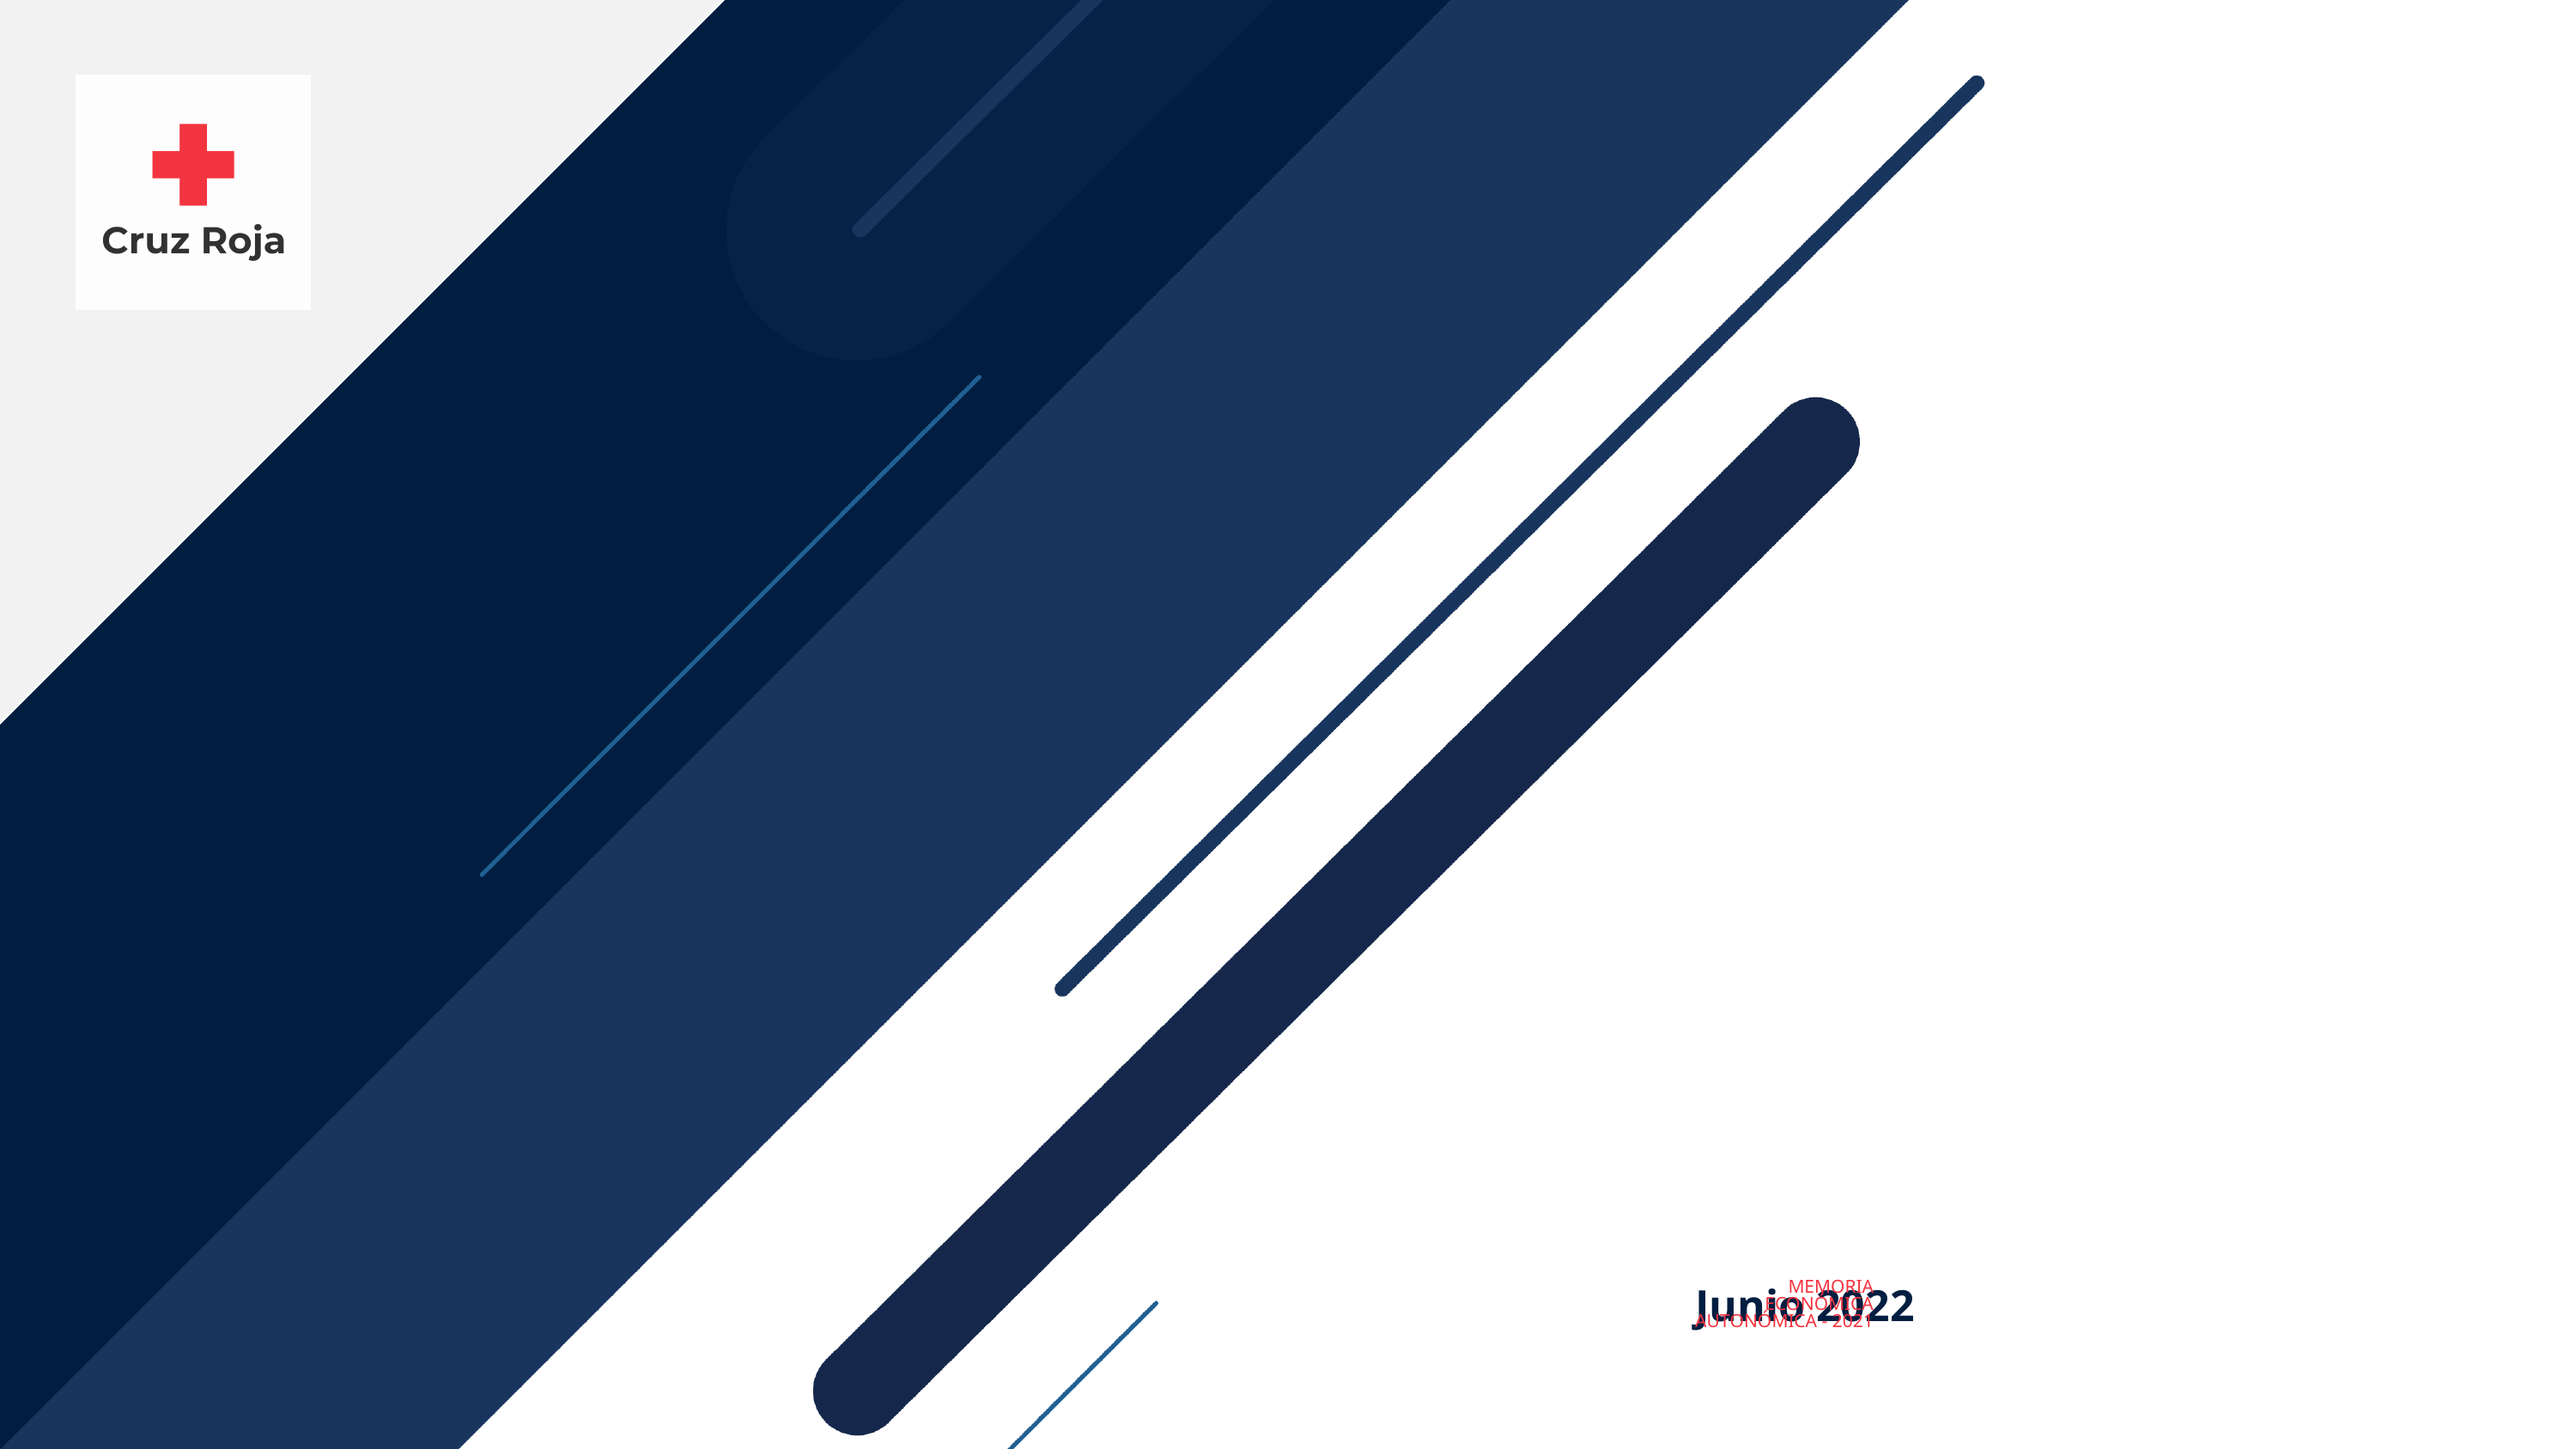

# Junio 2022
MEMORIA
ECONÓMICA
AUTONÓMICA - 2021